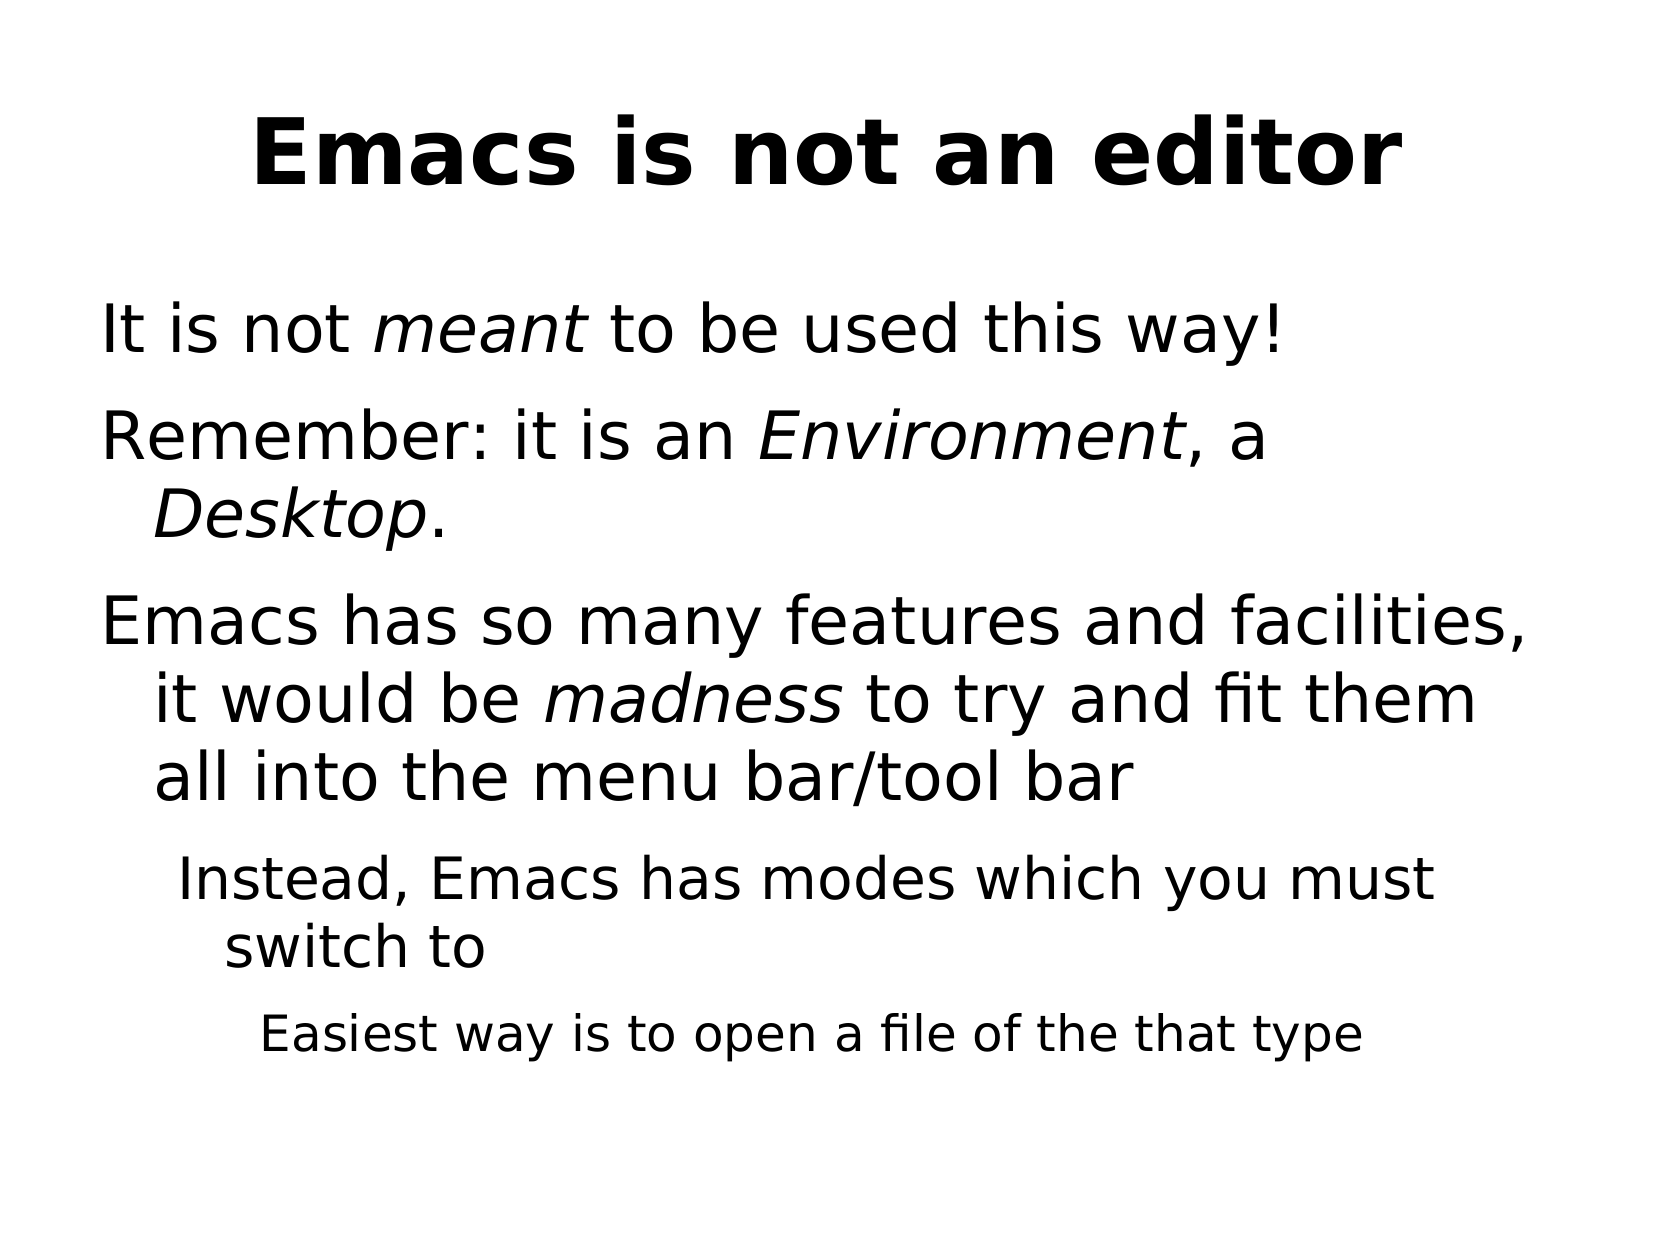

# Emacs is not an editor
It is not meant to be used this way!
Remember: it is an Environment, a Desktop.
Emacs has so many features and facilities, it would be madness to try and fit them all into the menu bar/tool bar
Instead, Emacs has modes which you must switch to
Easiest way is to open a file of the that type